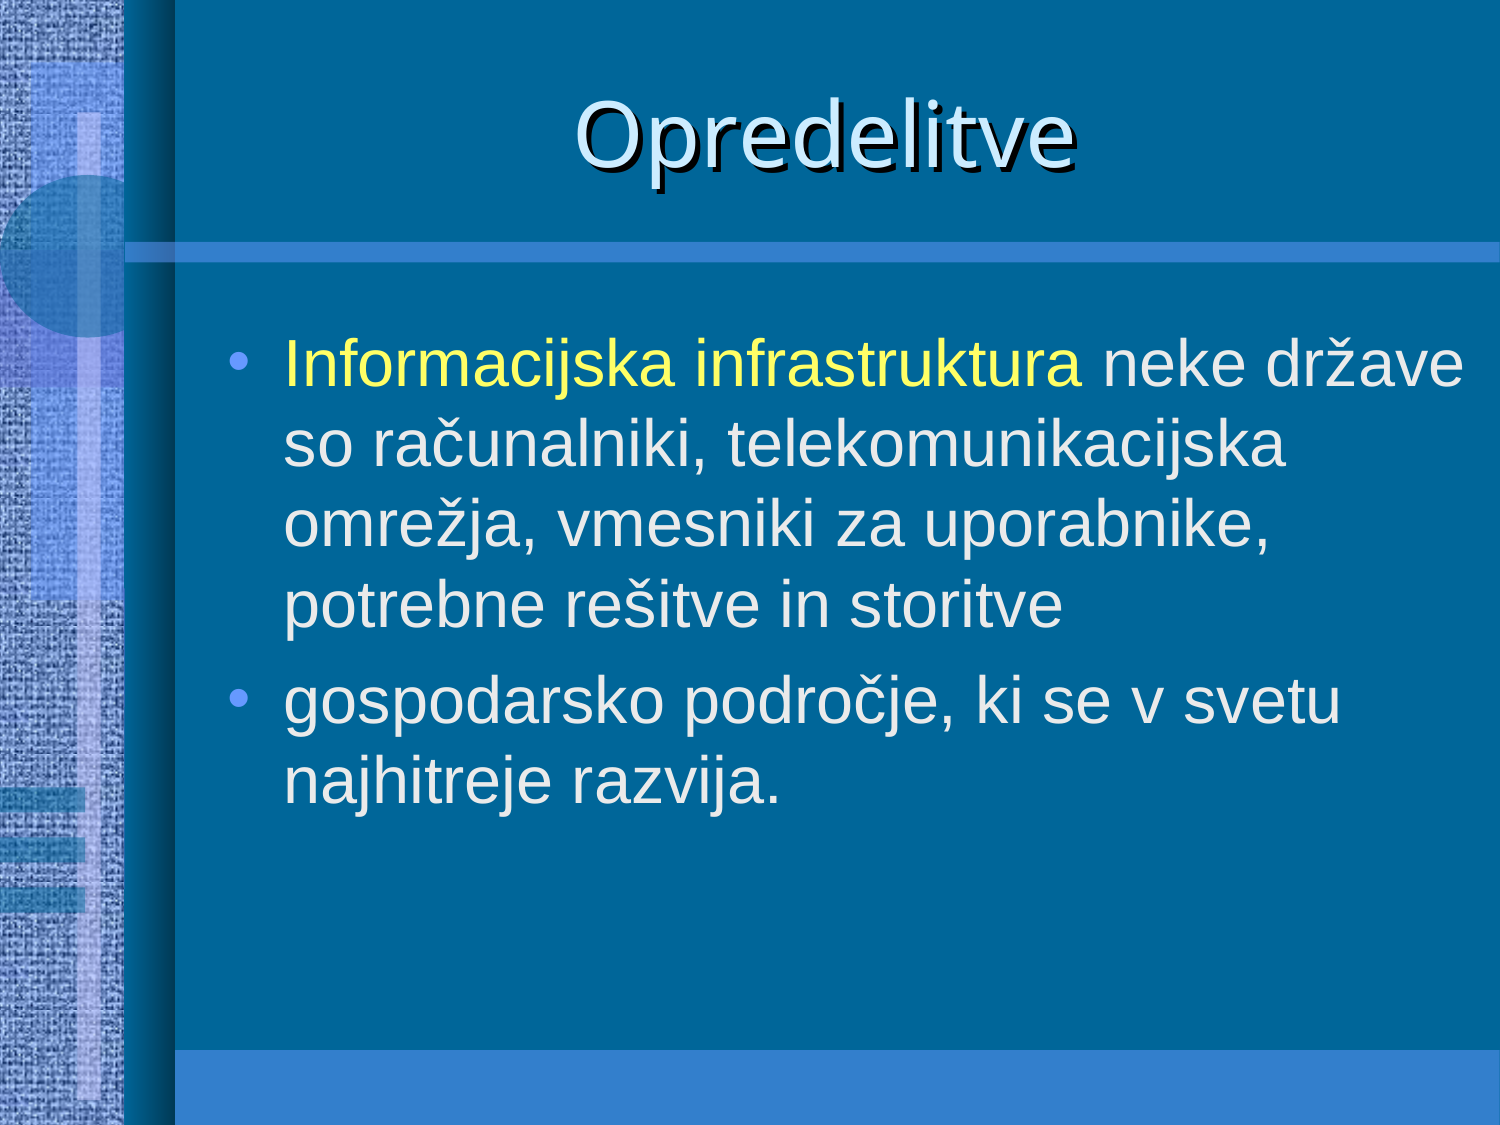

Opredelitve
# Informacijska infrastruktura neke države so računalniki, telekomunikacijska omrežja, vmesniki za uporabnike, potrebne rešitve in storitve
gospodarsko področje, ki se v svetu najhitreje razvija.